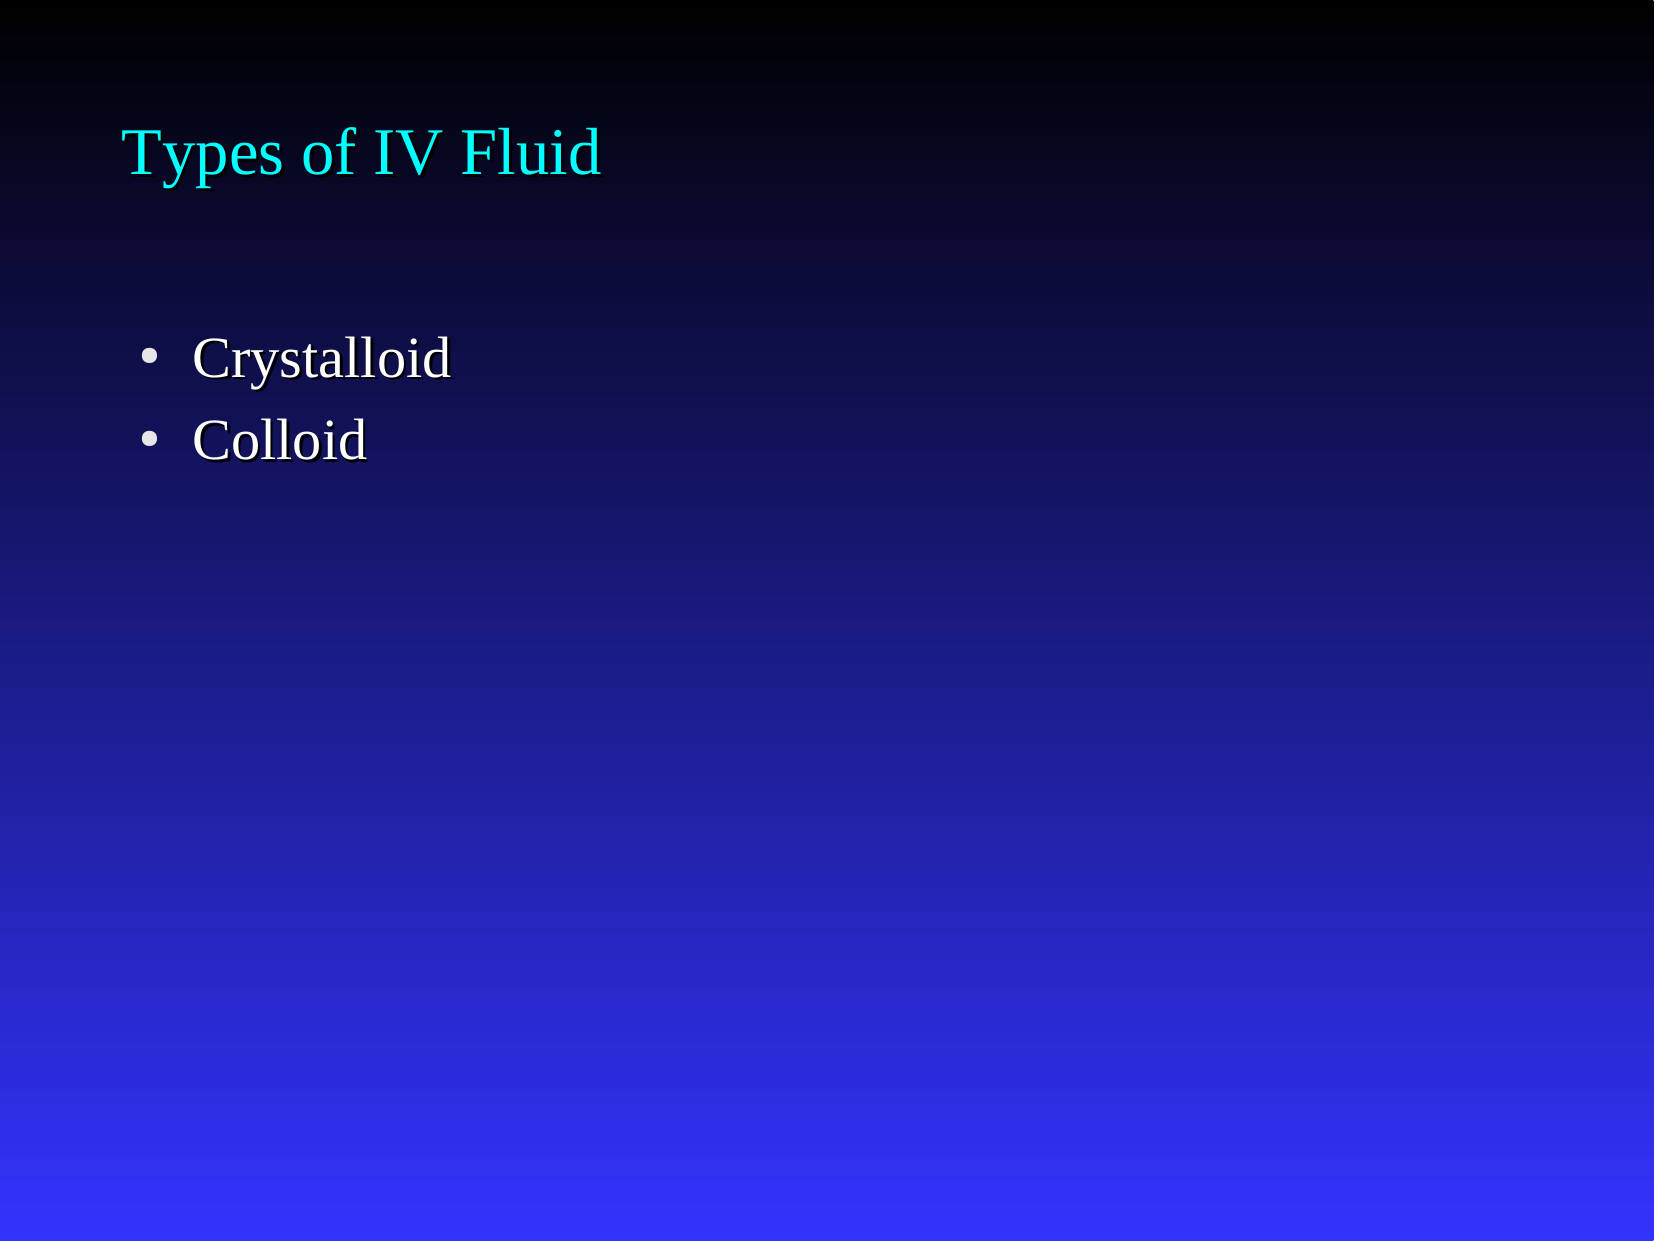

# Types of IV Fluid
Crystalloid
Colloid